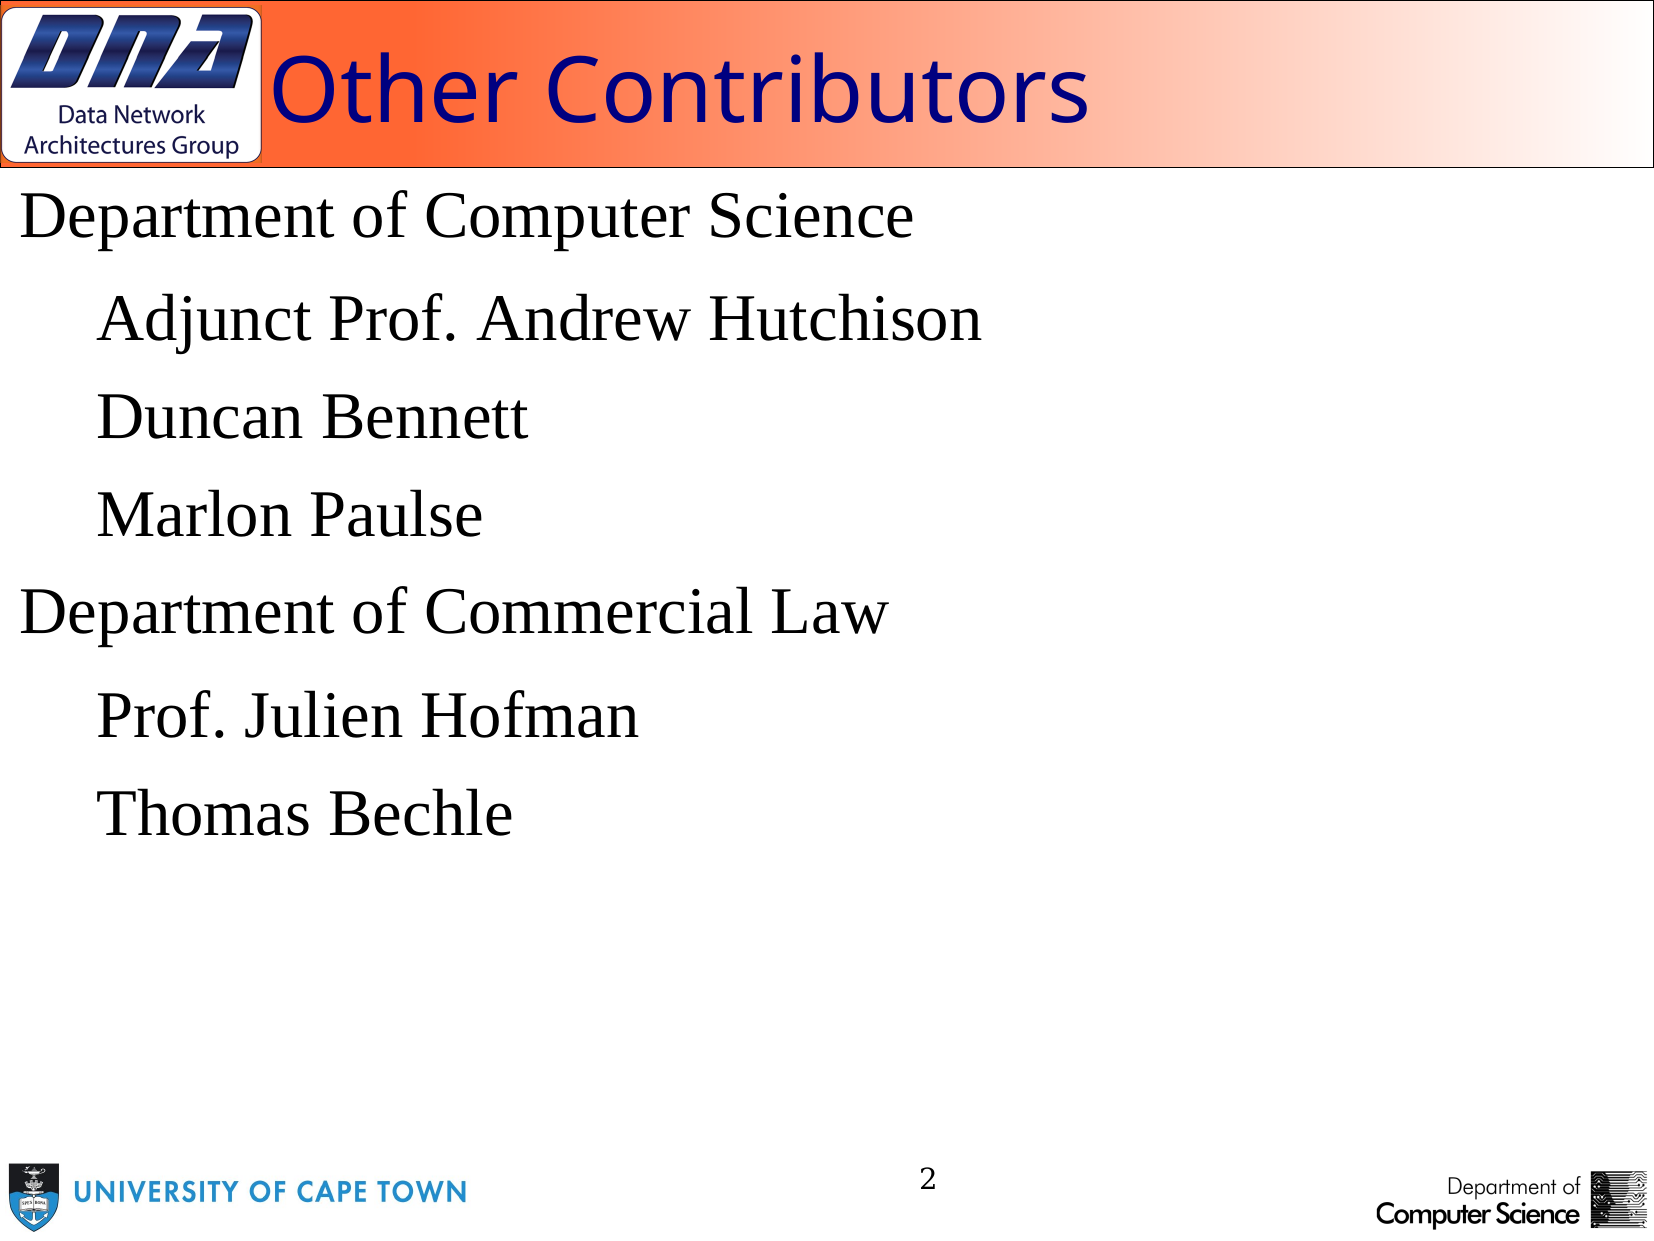

# Other Contributors
Department of Computer Science
Adjunct Prof. Andrew Hutchison
Duncan Bennett
Marlon Paulse
Department of Commercial Law
Prof. Julien Hofman
Thomas Bechle
2